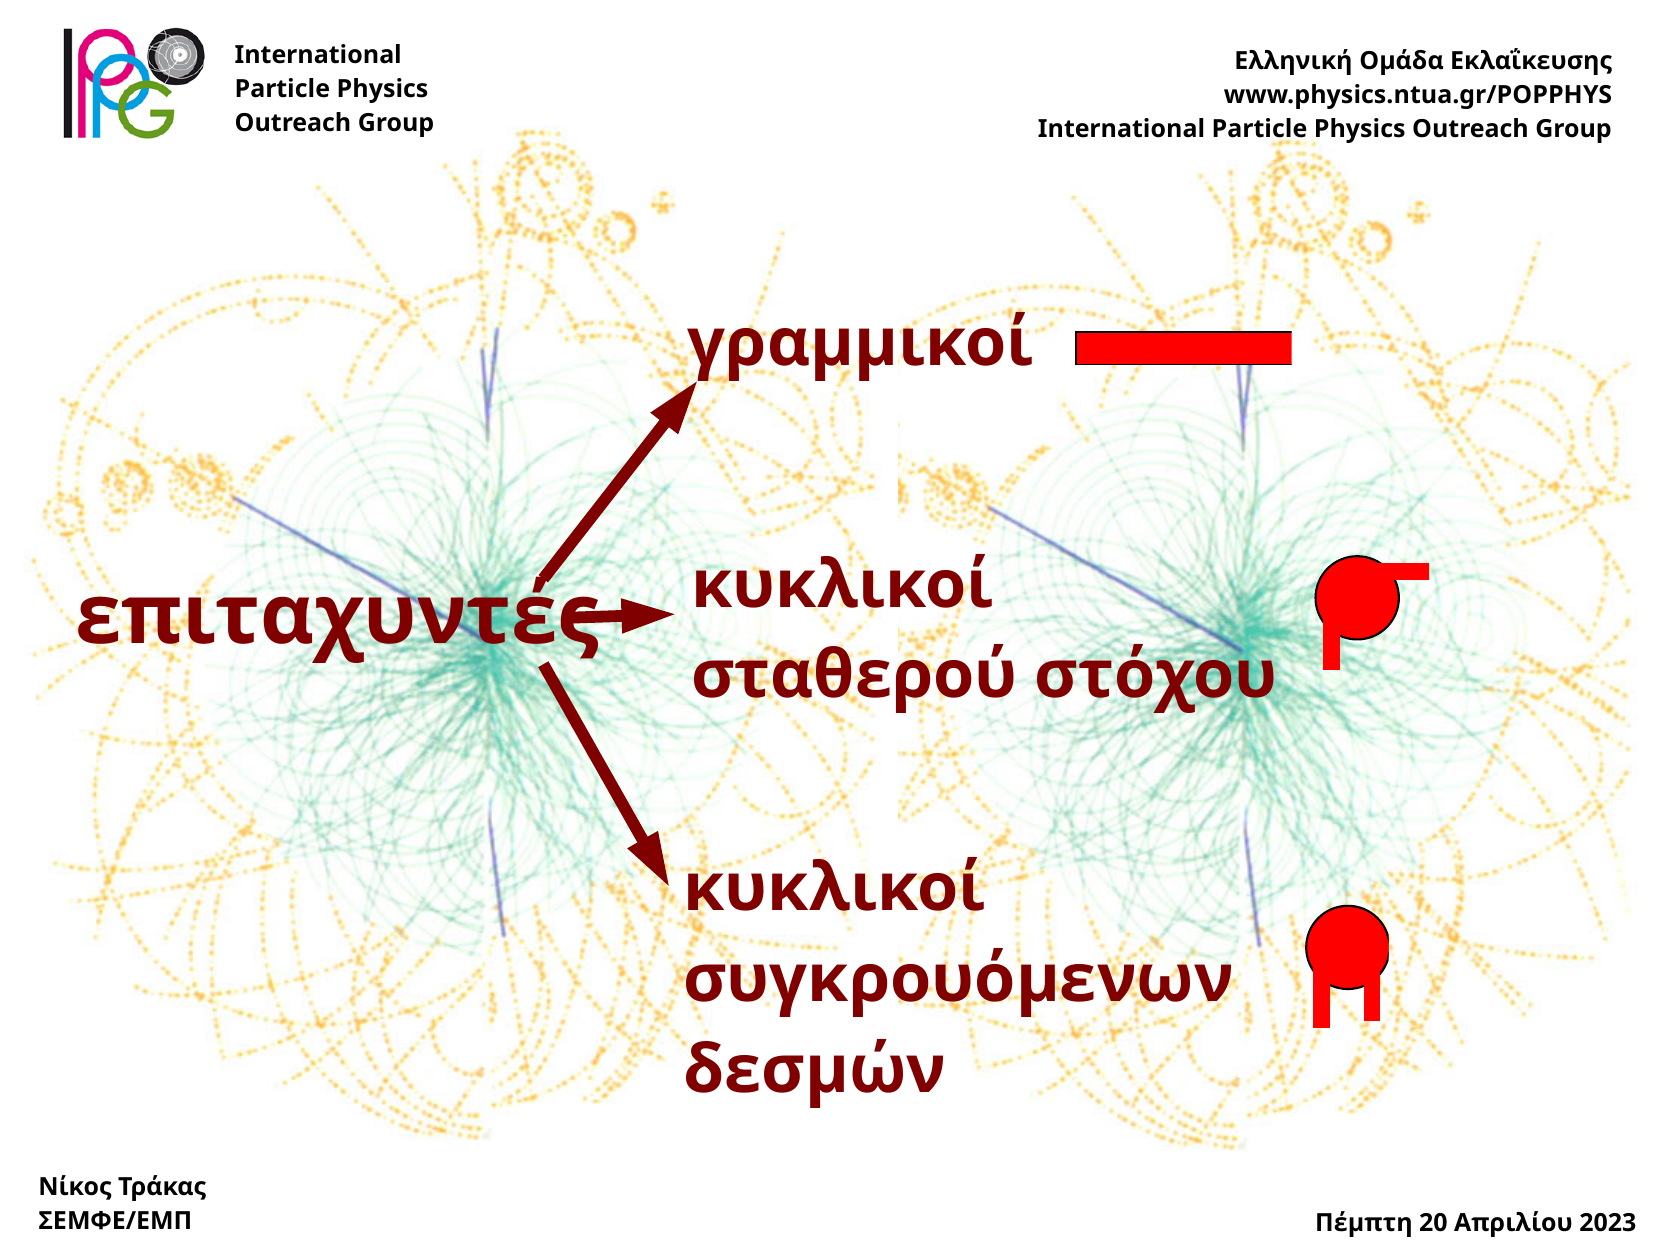

γραμμικοί
κυκλικοί
σταθερού στόχου
επιταχυντές
κυκλικοί
συγκρουόμενων
δεσμών